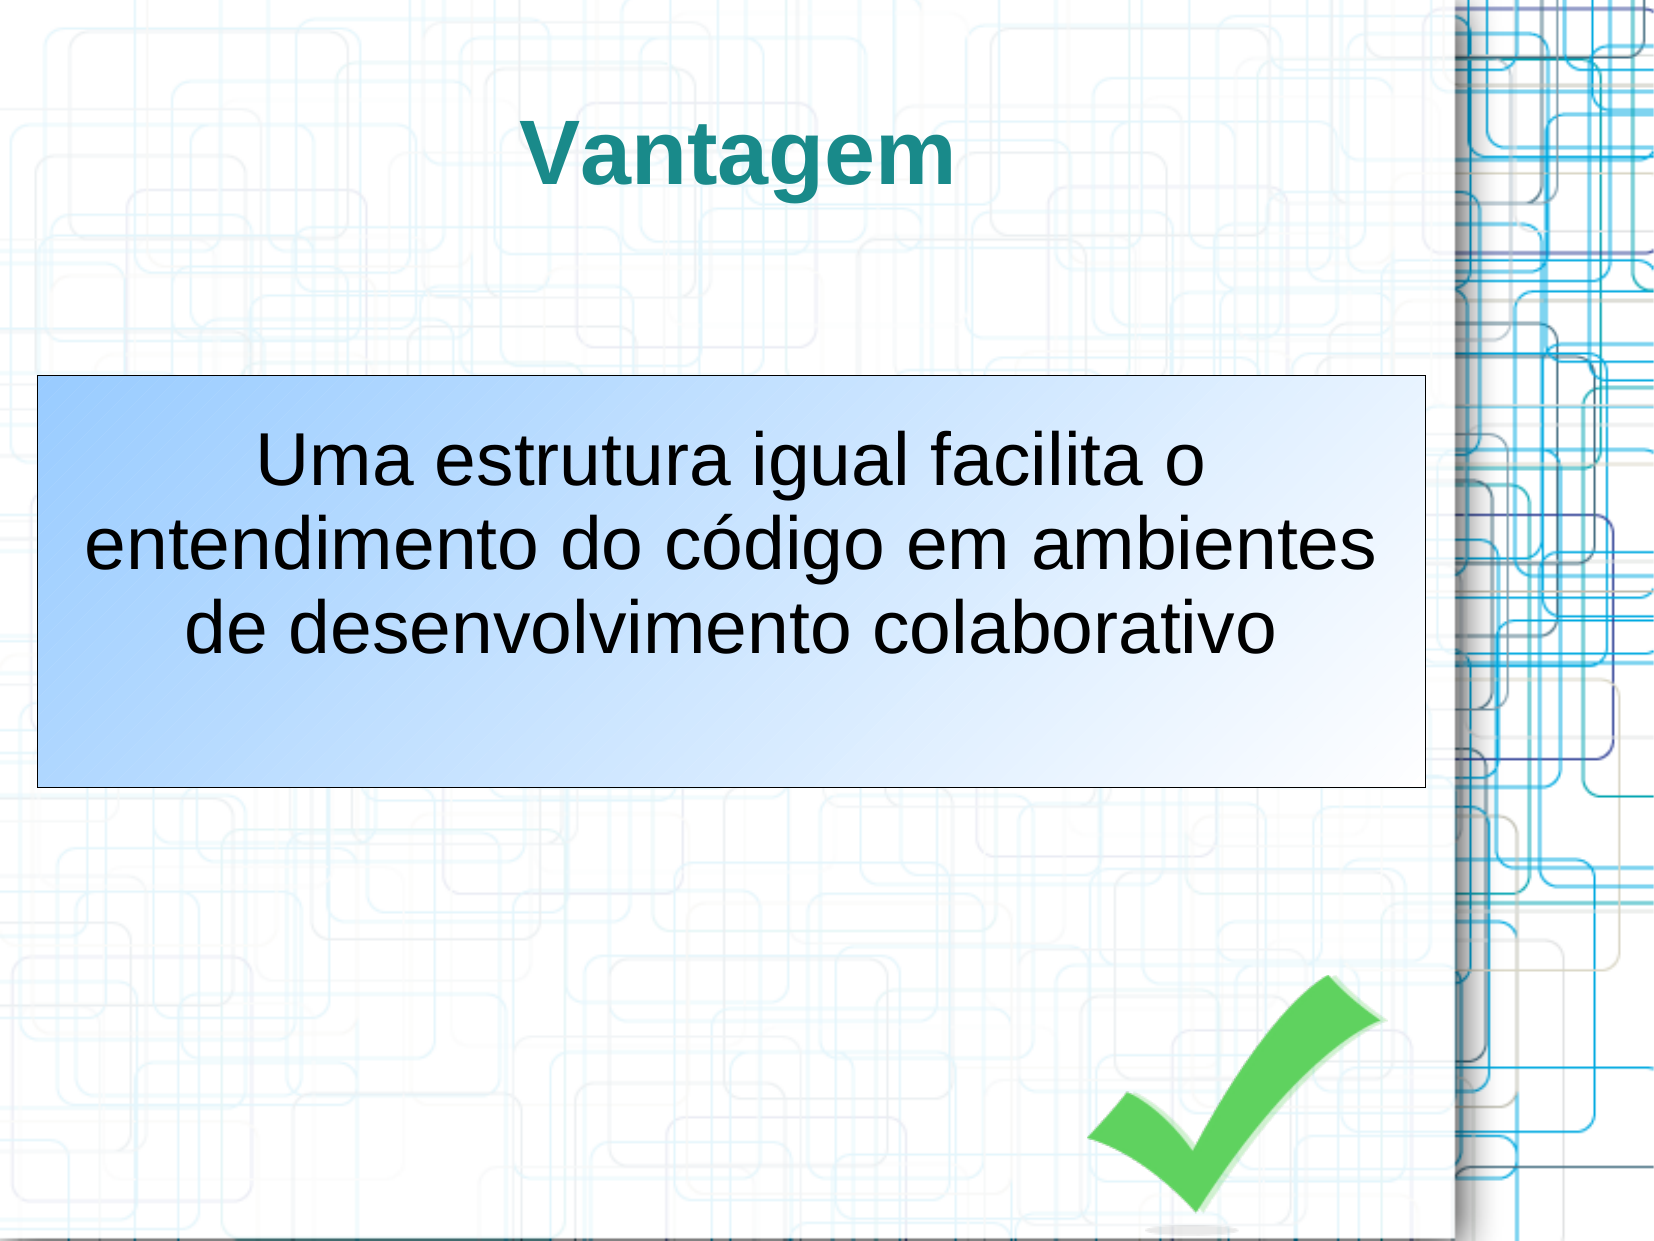

# Vantagem
Uma estrutura igual facilita o entendimento do código em ambientes de desenvolvimento colaborativo